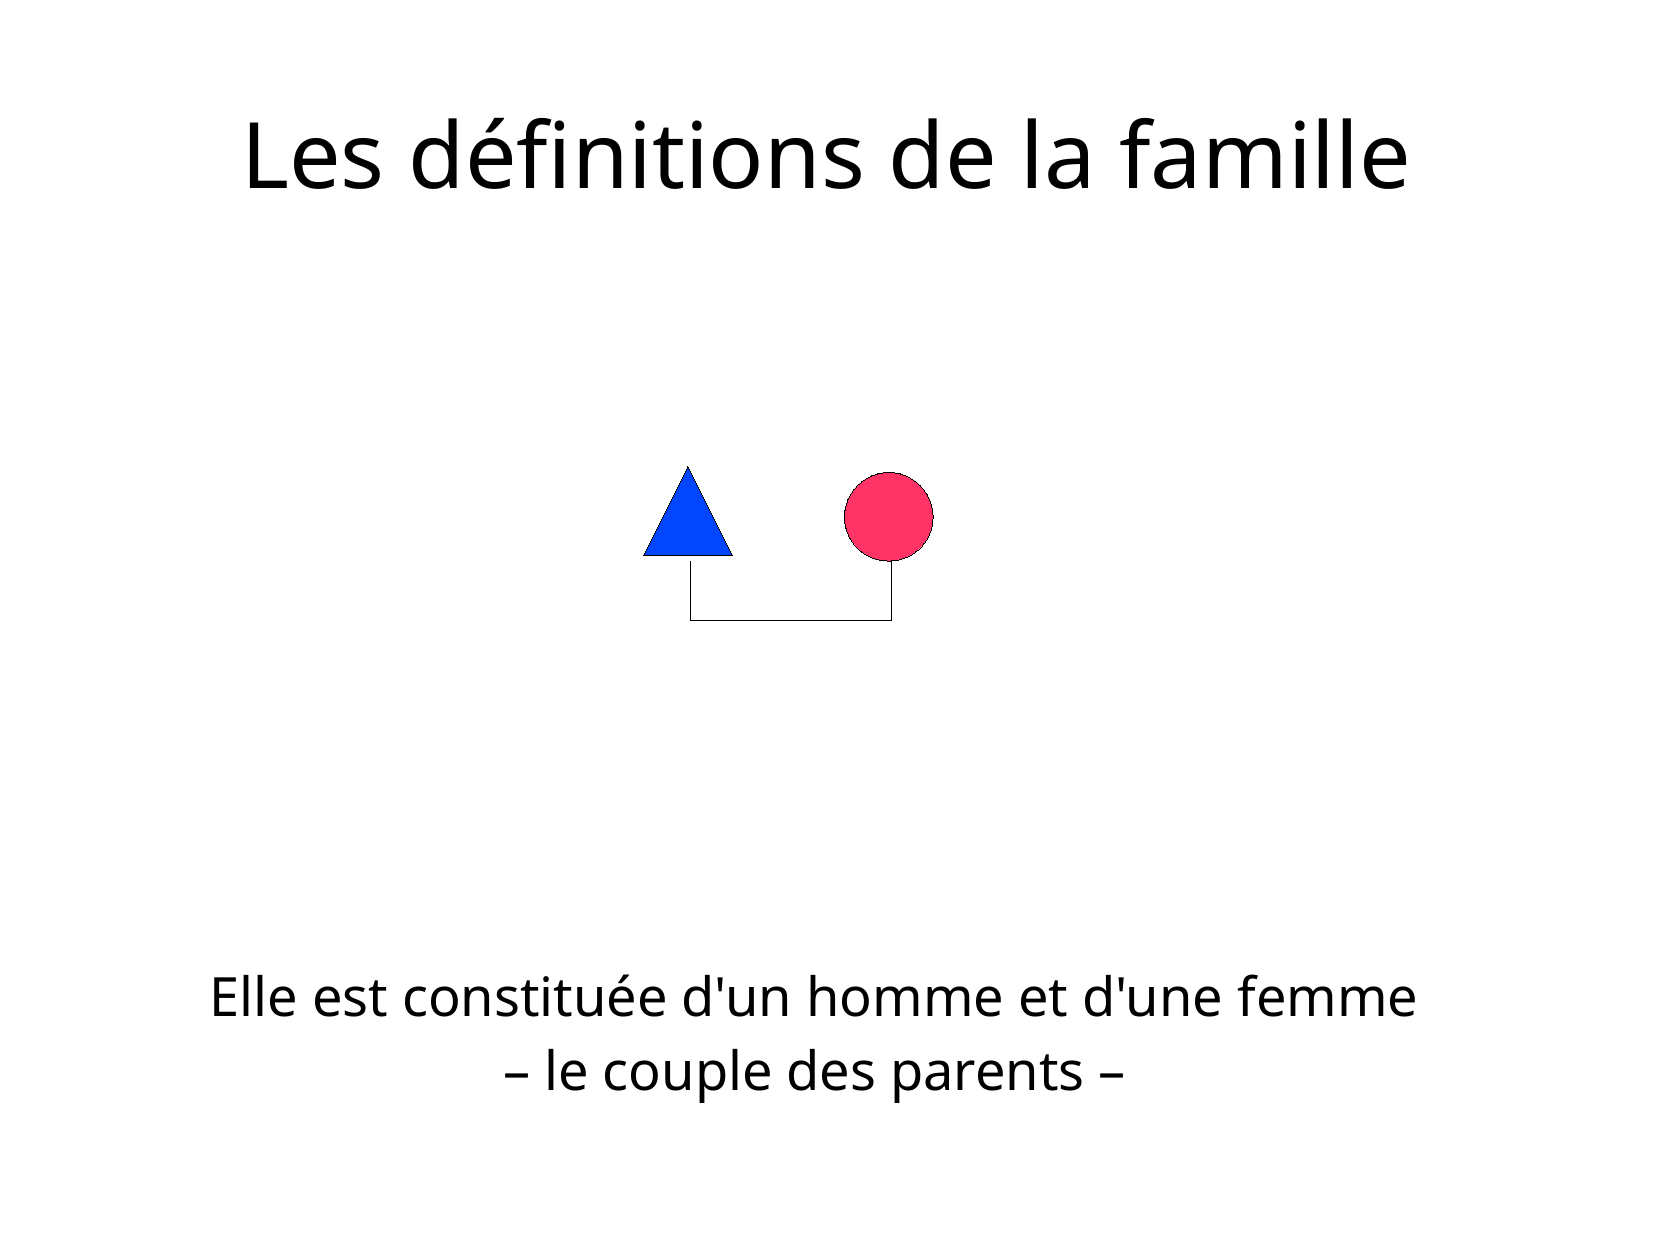

# Les définitions de la famille
Elle est constituée d'un homme et d'une femme
– le couple des parents –